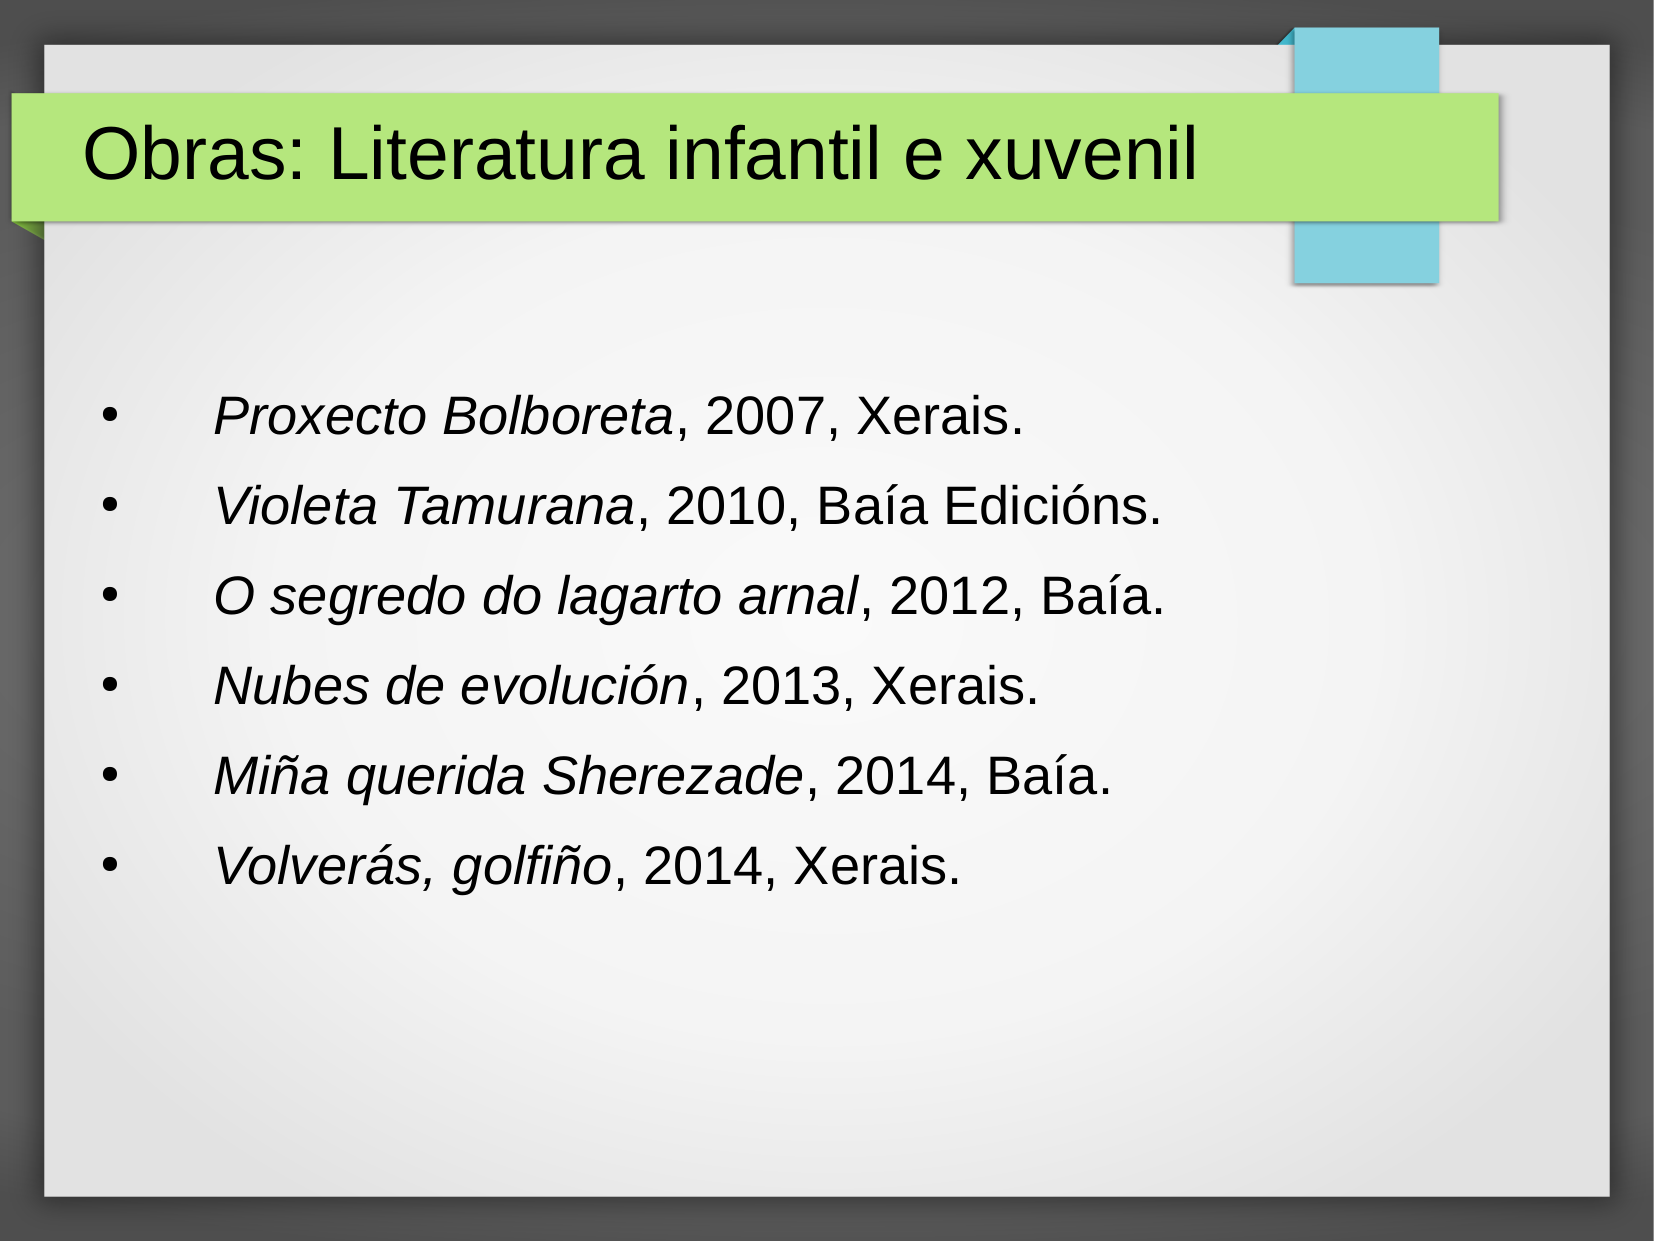

# Obras: Literatura infantil e xuvenil
 Proxecto Bolboreta, 2007, Xerais.
 Violeta Tamurana, 2010, Baía Edicións.
 O segredo do lagarto arnal, 2012, Baía.
 Nubes de evolución, 2013, Xerais.
 Miña querida Sherezade, 2014, Baía.
 Volverás, golfiño, 2014, Xerais.